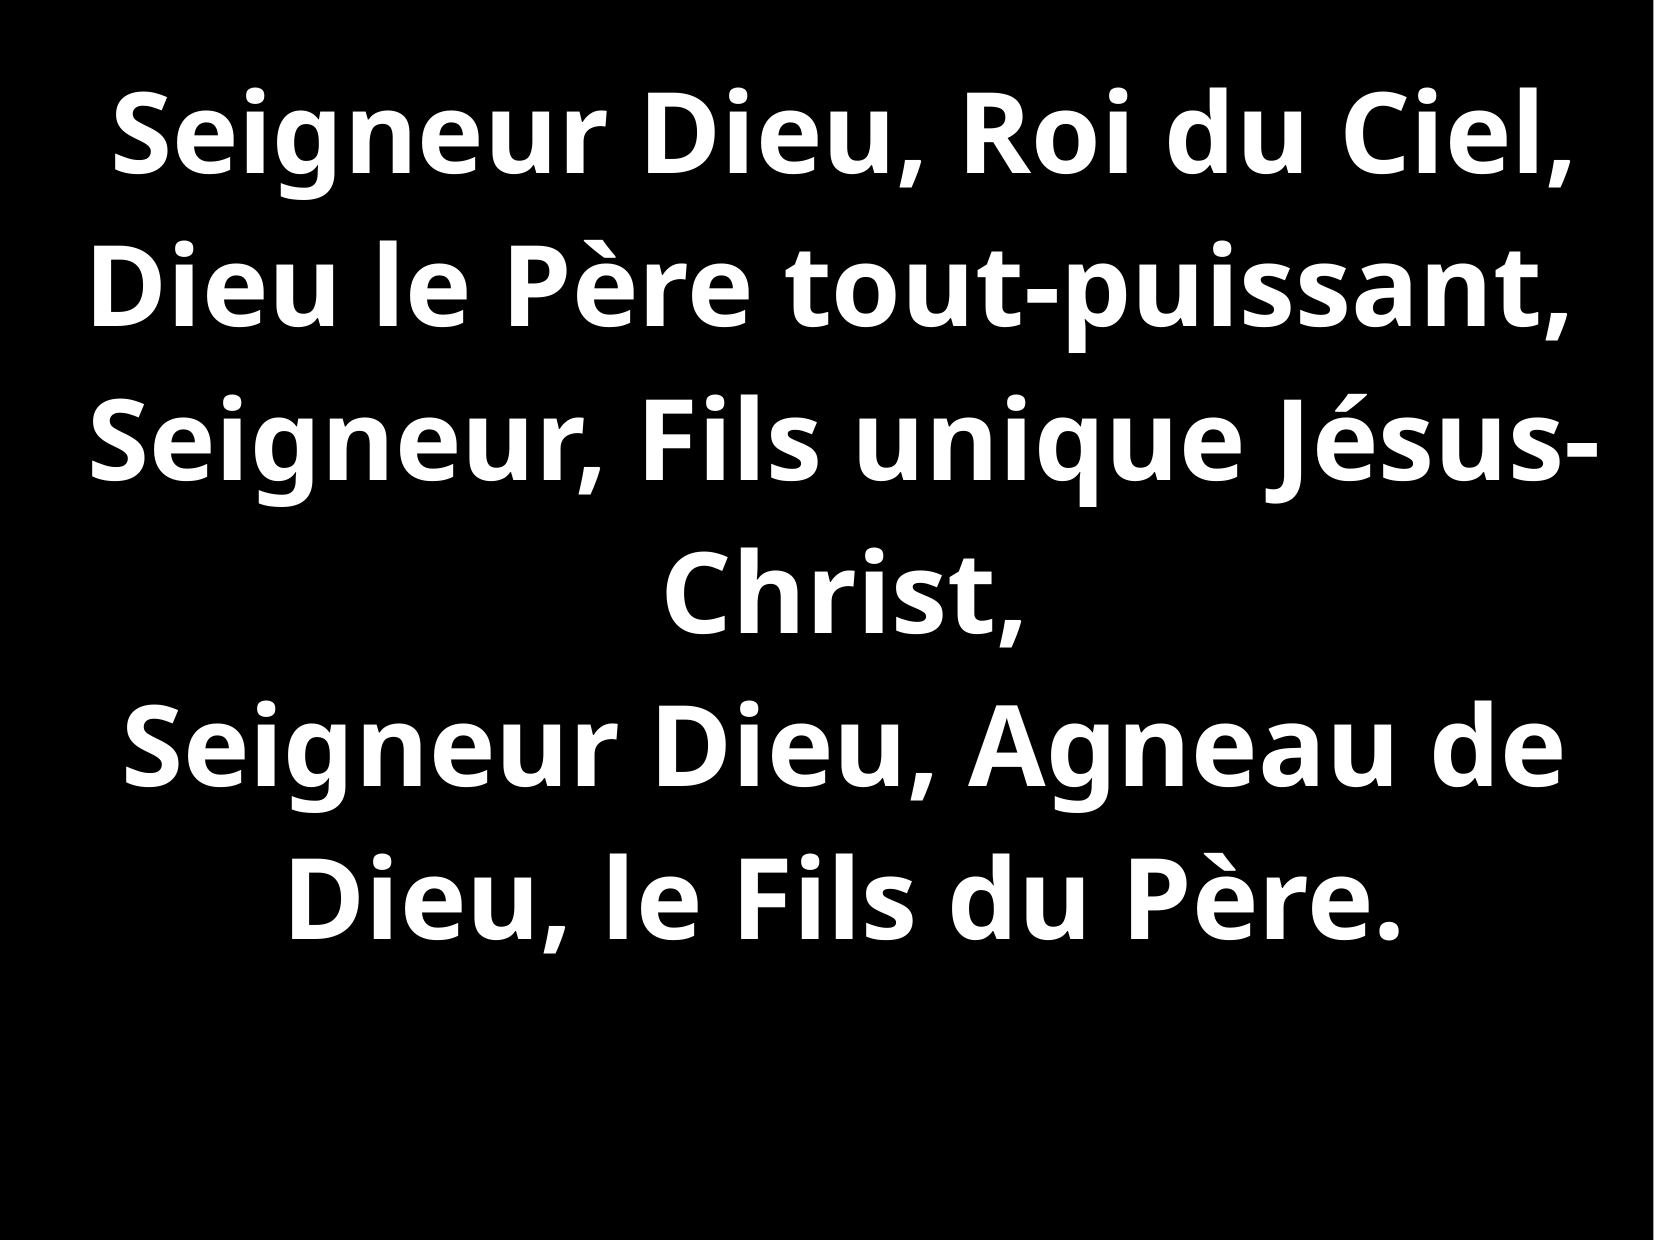

# Seigneur Dieu, Roi du Ciel, Dieu le Père tout-puissant,
Seigneur, Fils unique Jésus-Christ,
Seigneur Dieu, Agneau de Dieu, le Fils du Père.